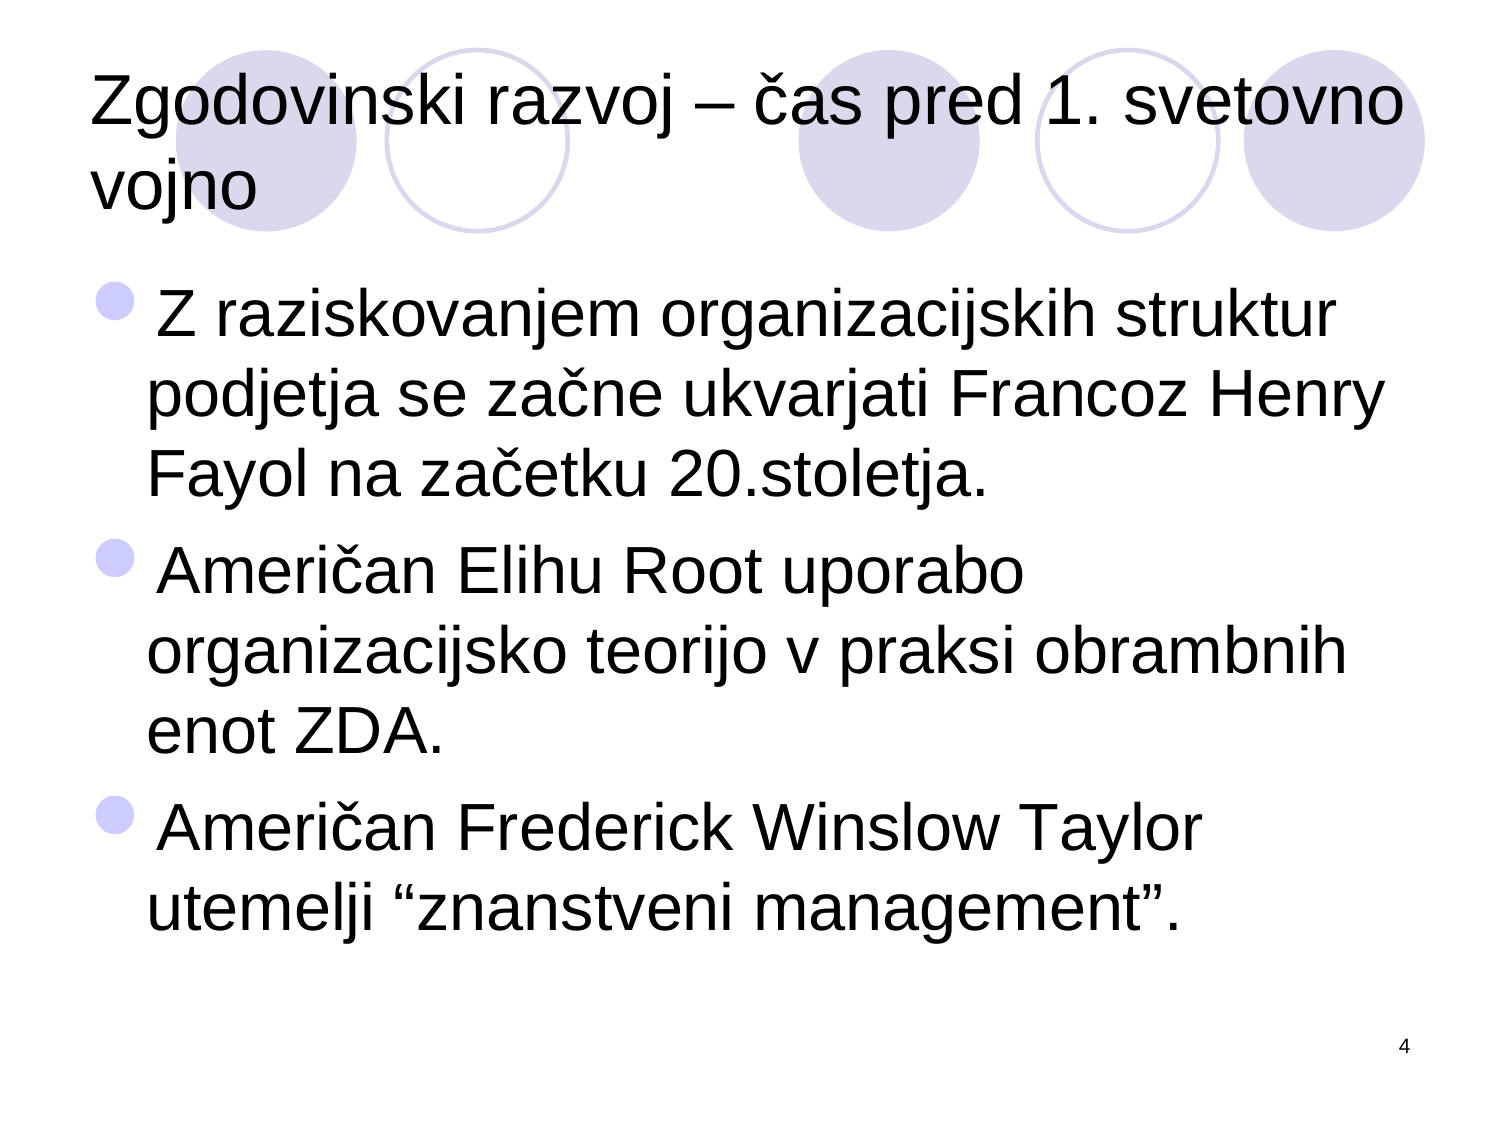

# Zgodovinski razvoj – čas pred 1. svetovno vojno
Z raziskovanjem organizacijskih struktur podjetja se začne ukvarjati Francoz Henry Fayol na začetku 20.stoletja.
Američan Elihu Root uporabo organizacijsko teorijo v praksi obrambnih enot ZDA.
Američan Frederick Winslow Taylor utemelji “znanstveni management”.